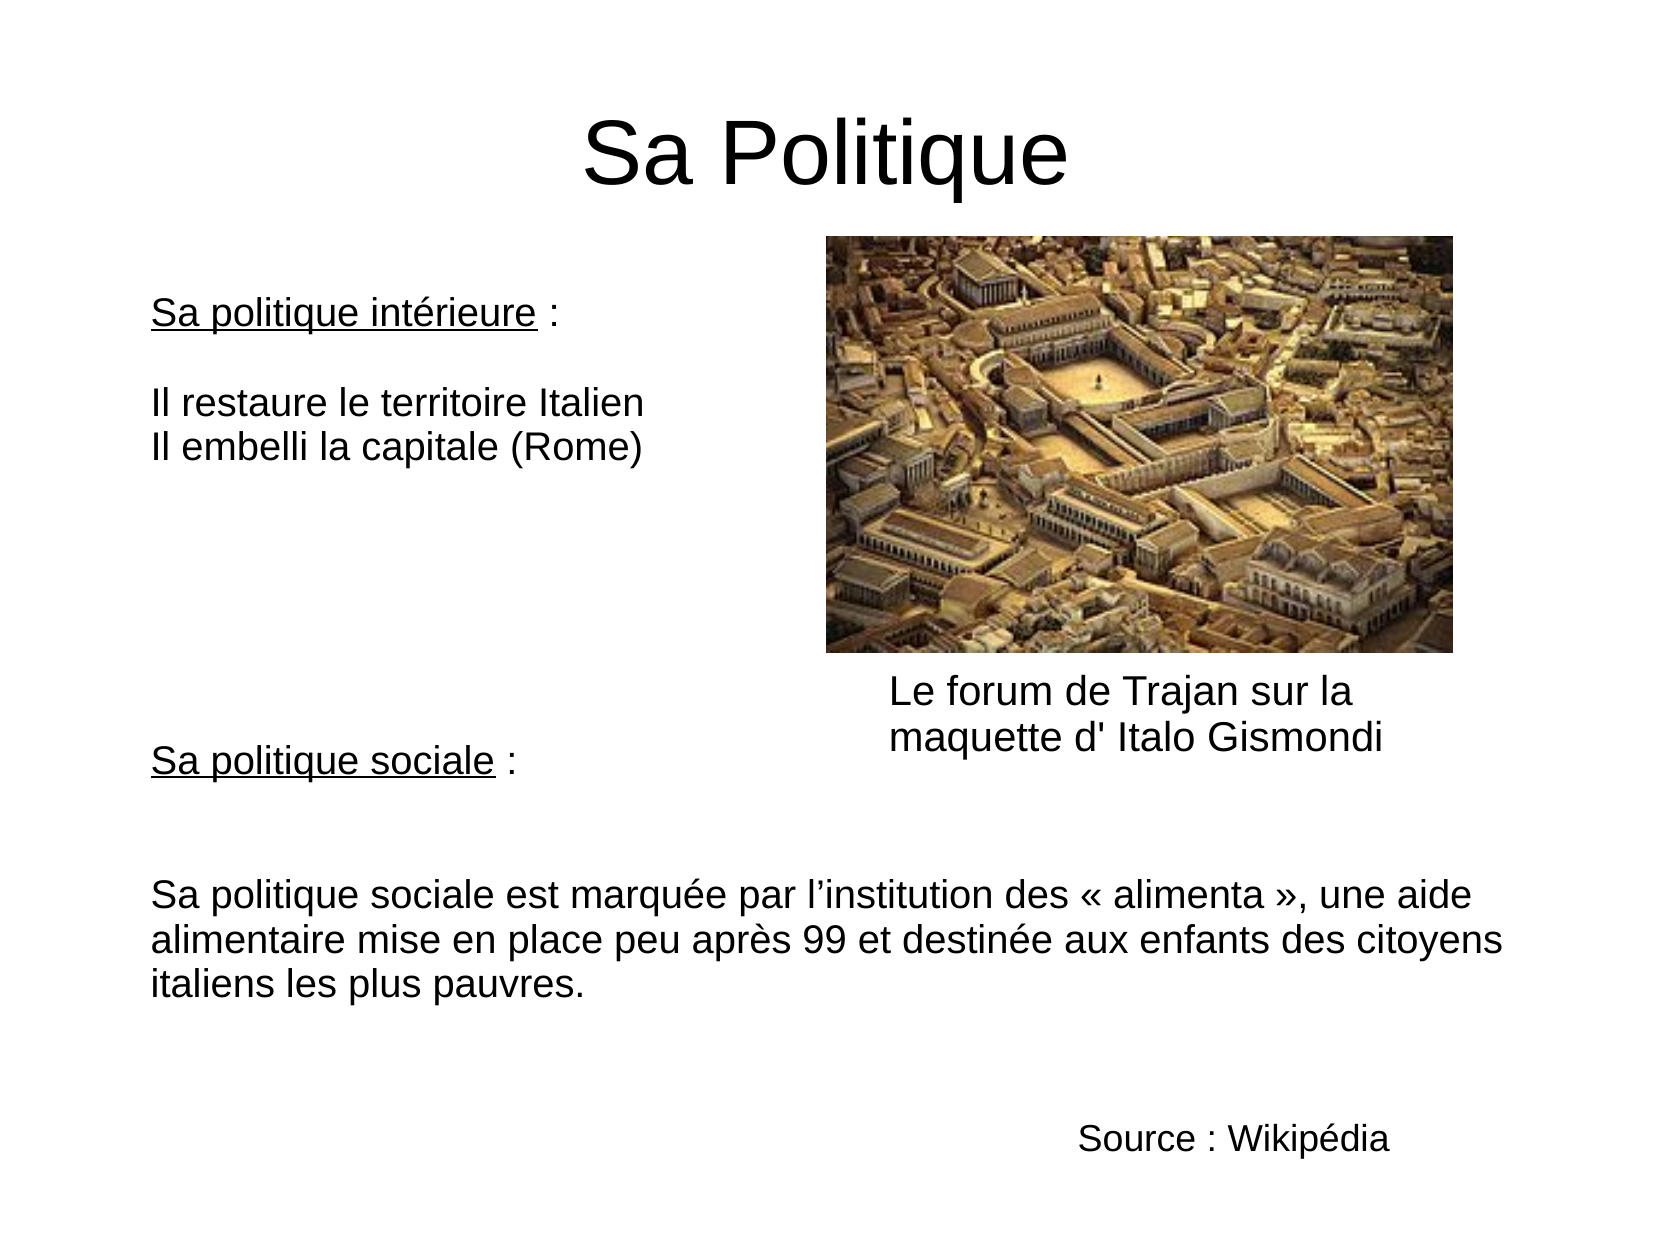

# Sa Politique
Sa politique intérieure :
Il restaure le territoire Italien
Il embelli la capitale (Rome)
Sa politique sociale :
Sa politique sociale est marquée par l’institution des « alimenta », une aide alimentaire mise en place peu après 99 et destinée aux enfants des citoyens italiens les plus pauvres.
Le forum de Trajan sur la maquette d' Italo Gismondi
Source : Wikipédia